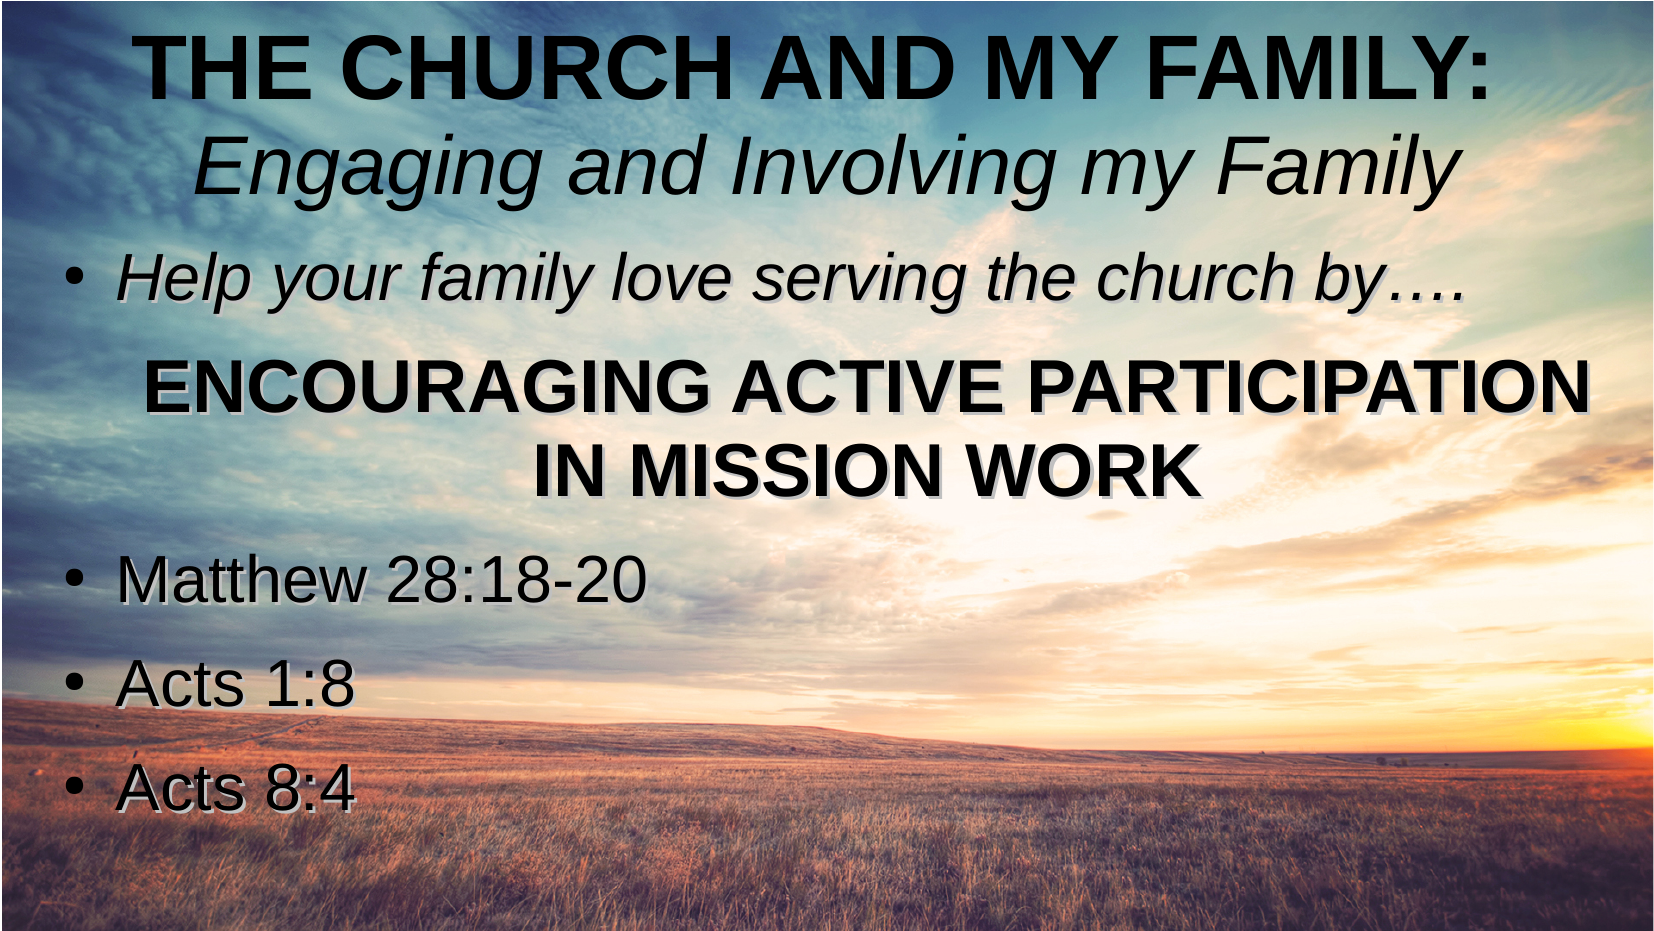

# THE CHURCH AND MY FAMILY: Engaging and Involving my Family
Help your family love serving the church by….
ENCOURAGING ACTIVE PARTICIPATION IN MISSION WORK
Matthew 28:18-20
Acts 1:8
Acts 8:4